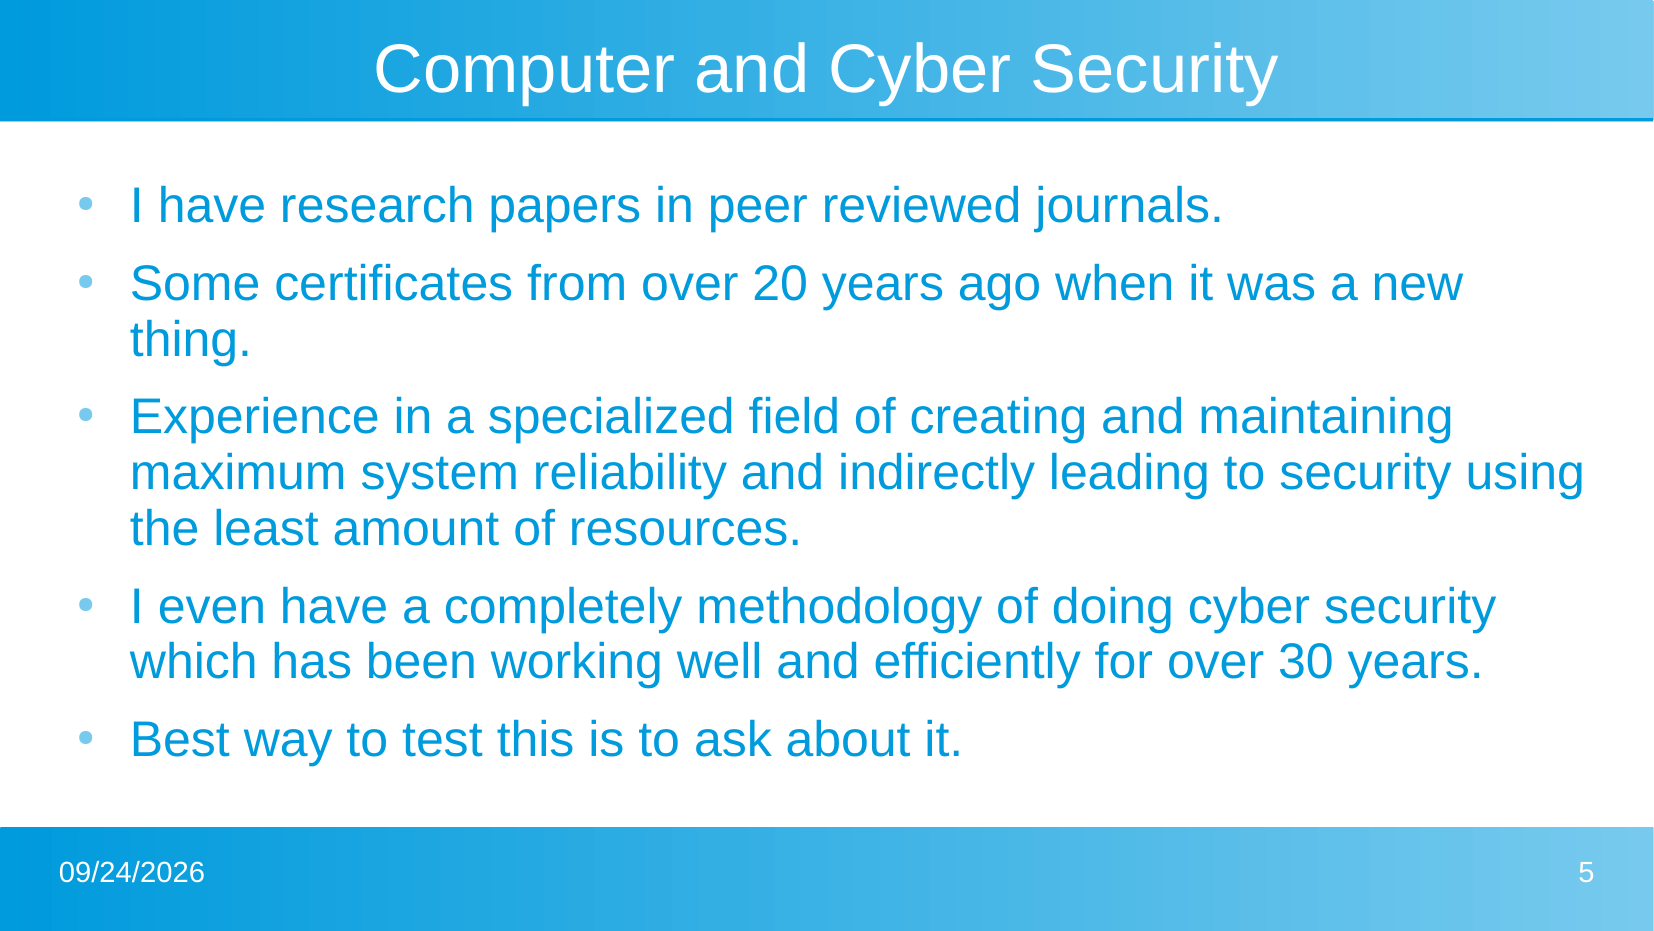

# Computer and Cyber Security
I have research papers in peer reviewed journals.
Some certificates from over 20 years ago when it was a new thing.
Experience in a specialized field of creating and maintaining maximum system reliability and indirectly leading to security using the least amount of resources.
I even have a completely methodology of doing cyber security which has been working well and efficiently for over 30 years.
Best way to test this is to ask about it.
5